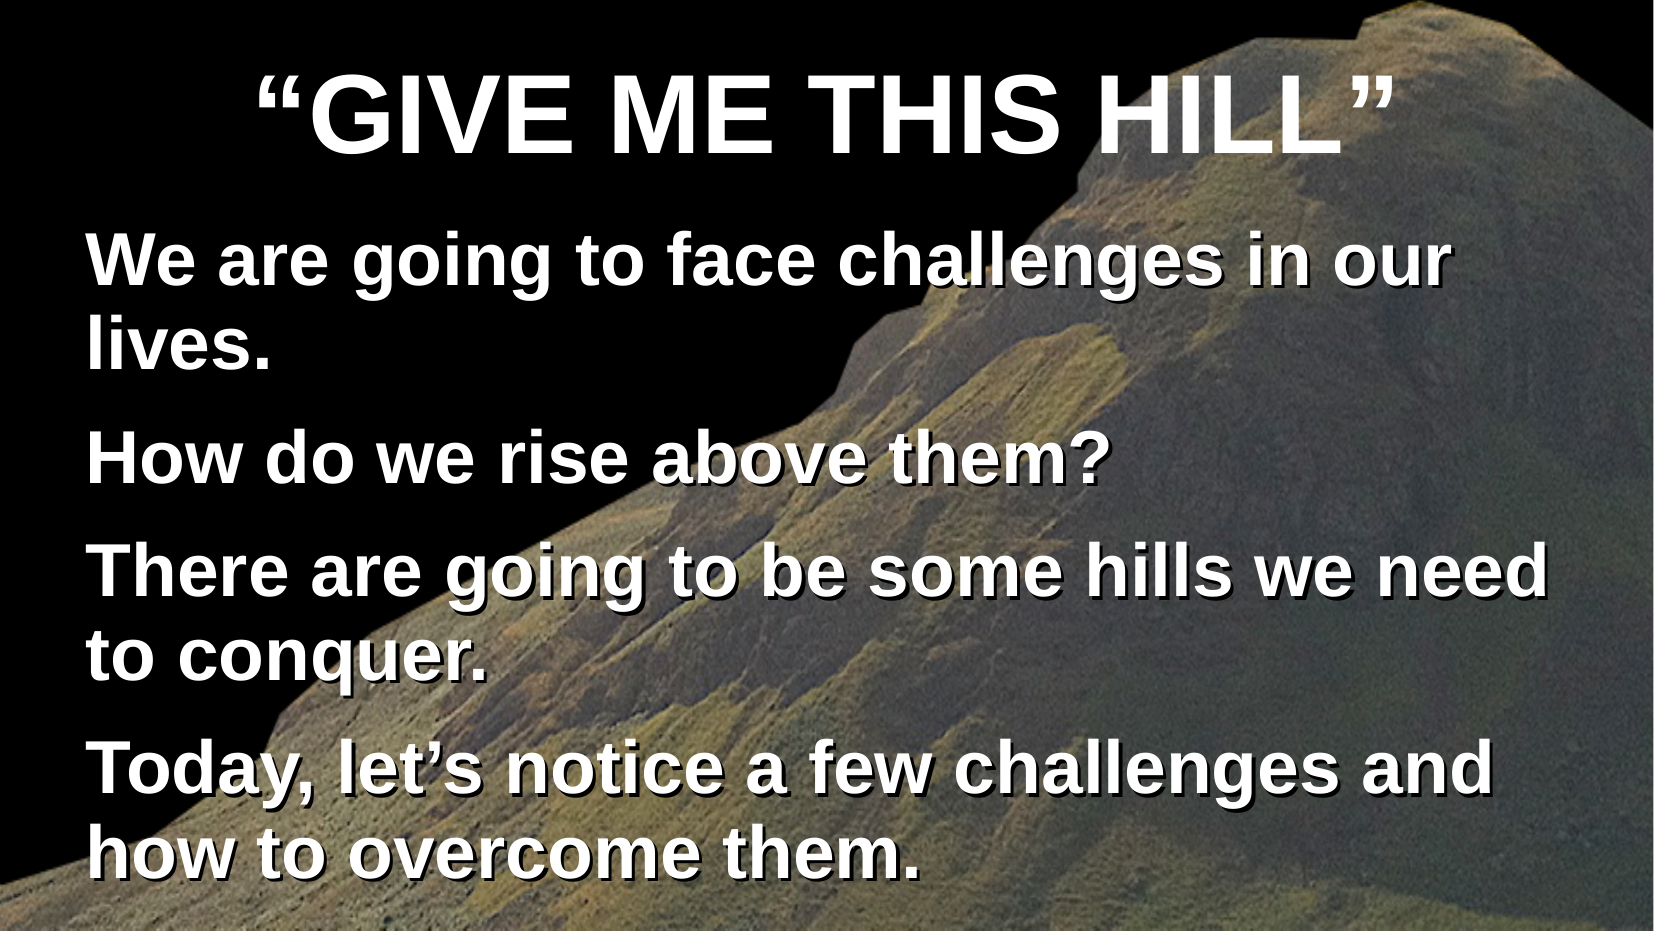

# “GIVE ME THIS HILL”
We are going to face challenges in our lives.
How do we rise above them?
There are going to be some hills we need to conquer.
Today, let’s notice a few challenges and how to overcome them.